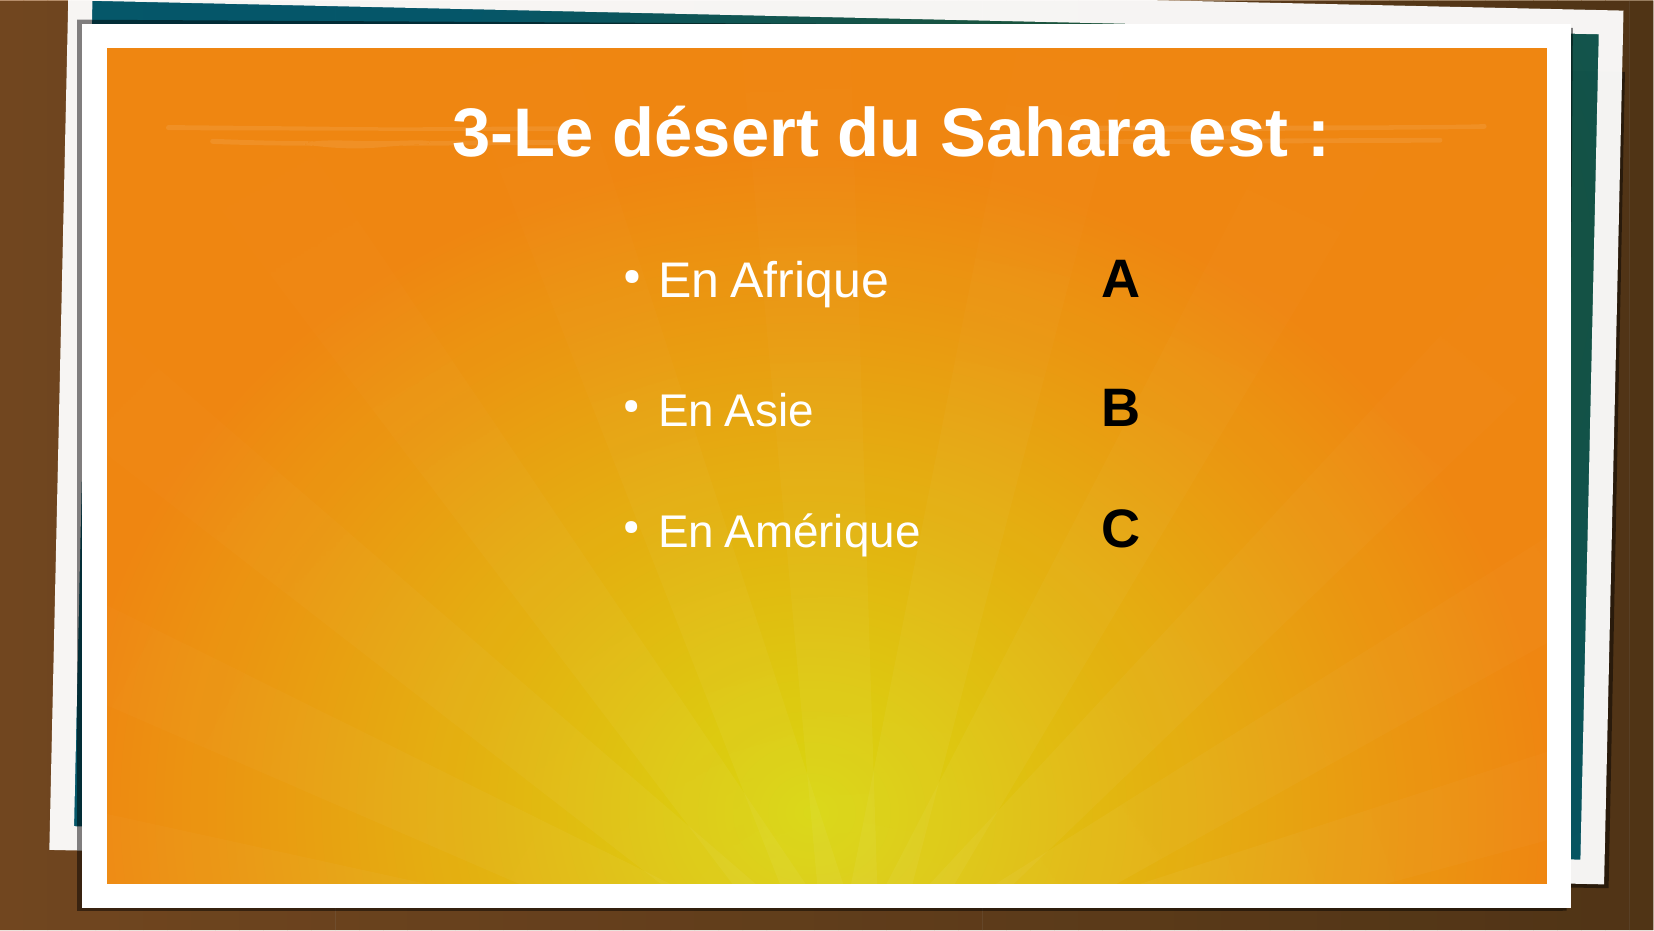

# 3-Le désert du Sahara est :
En Afrique 		 	A
En Asie 		 		B
En Amérique 		C